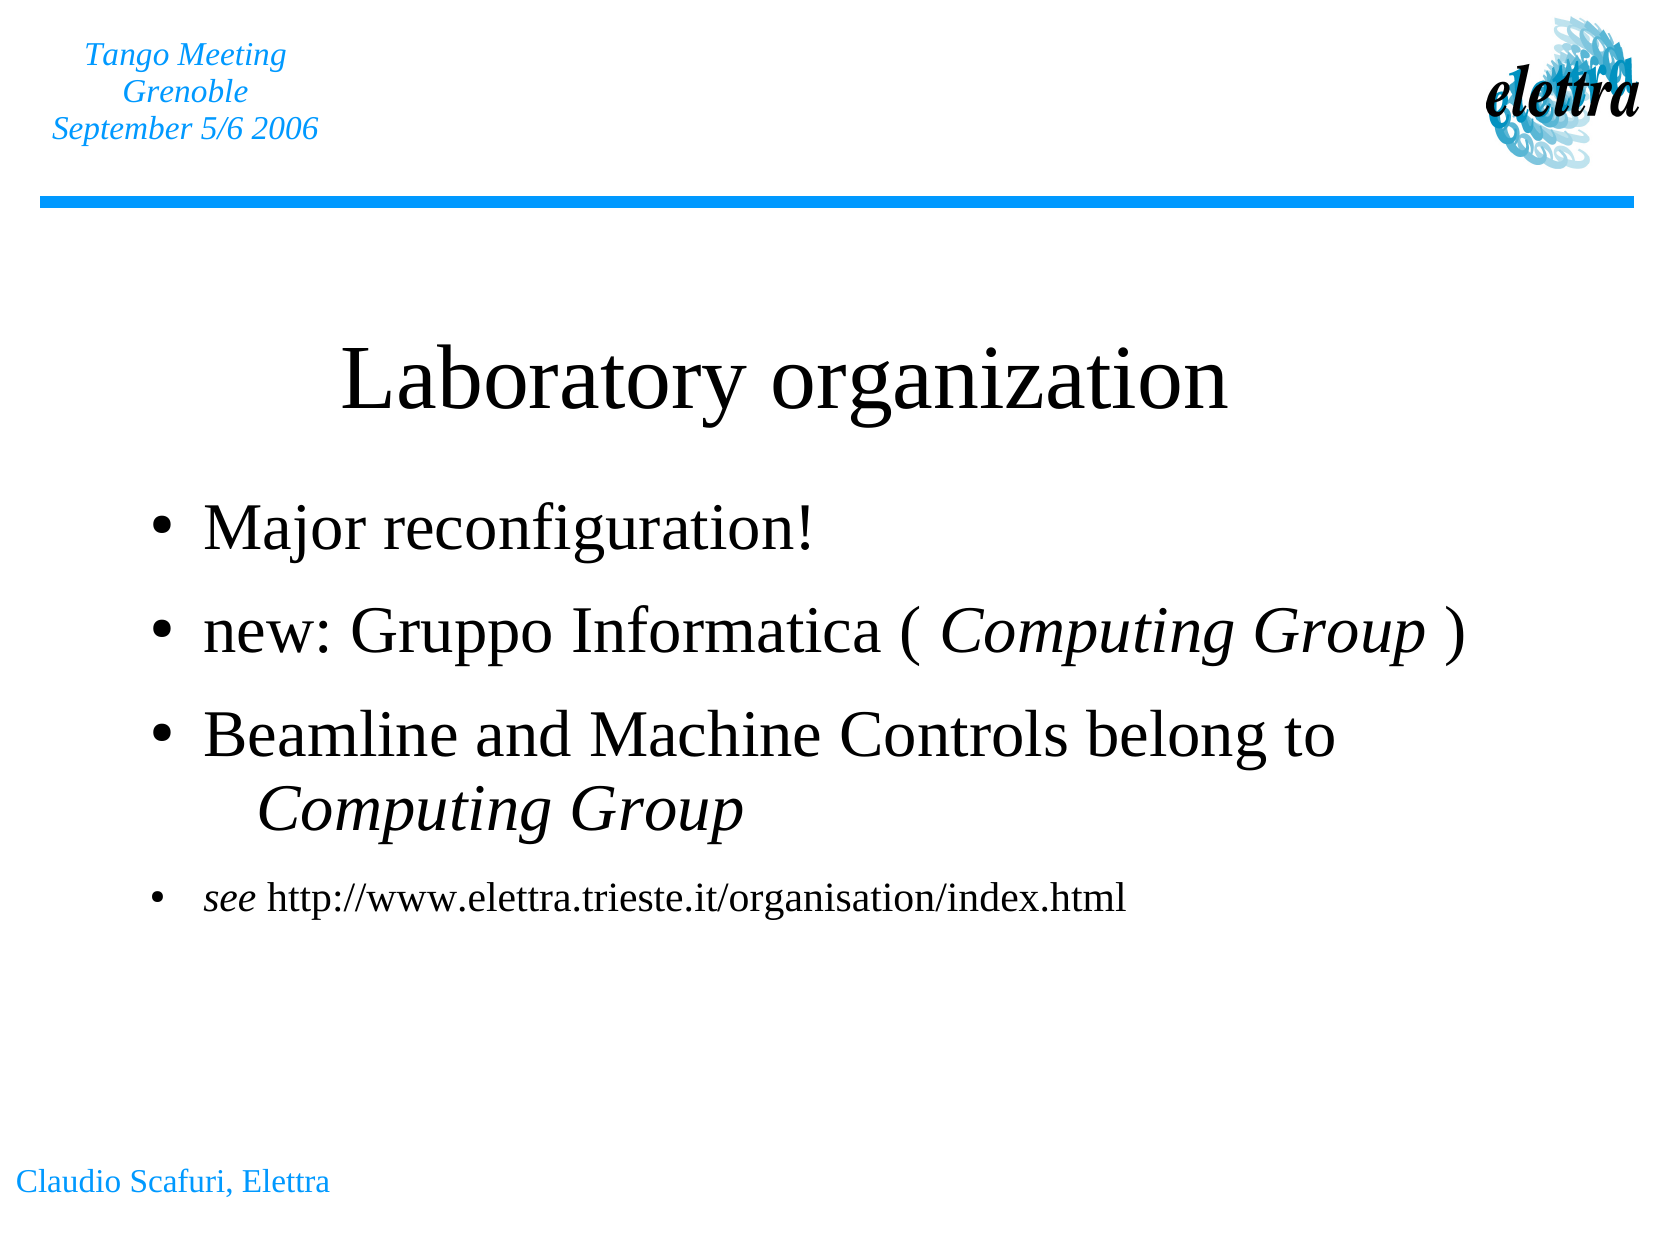

# Laboratory organization
Major reconfiguration!
new: Gruppo Informatica ( Computing Group )
Beamline and Machine Controls belong to Computing Group
see http://www.elettra.trieste.it/organisation/index.html